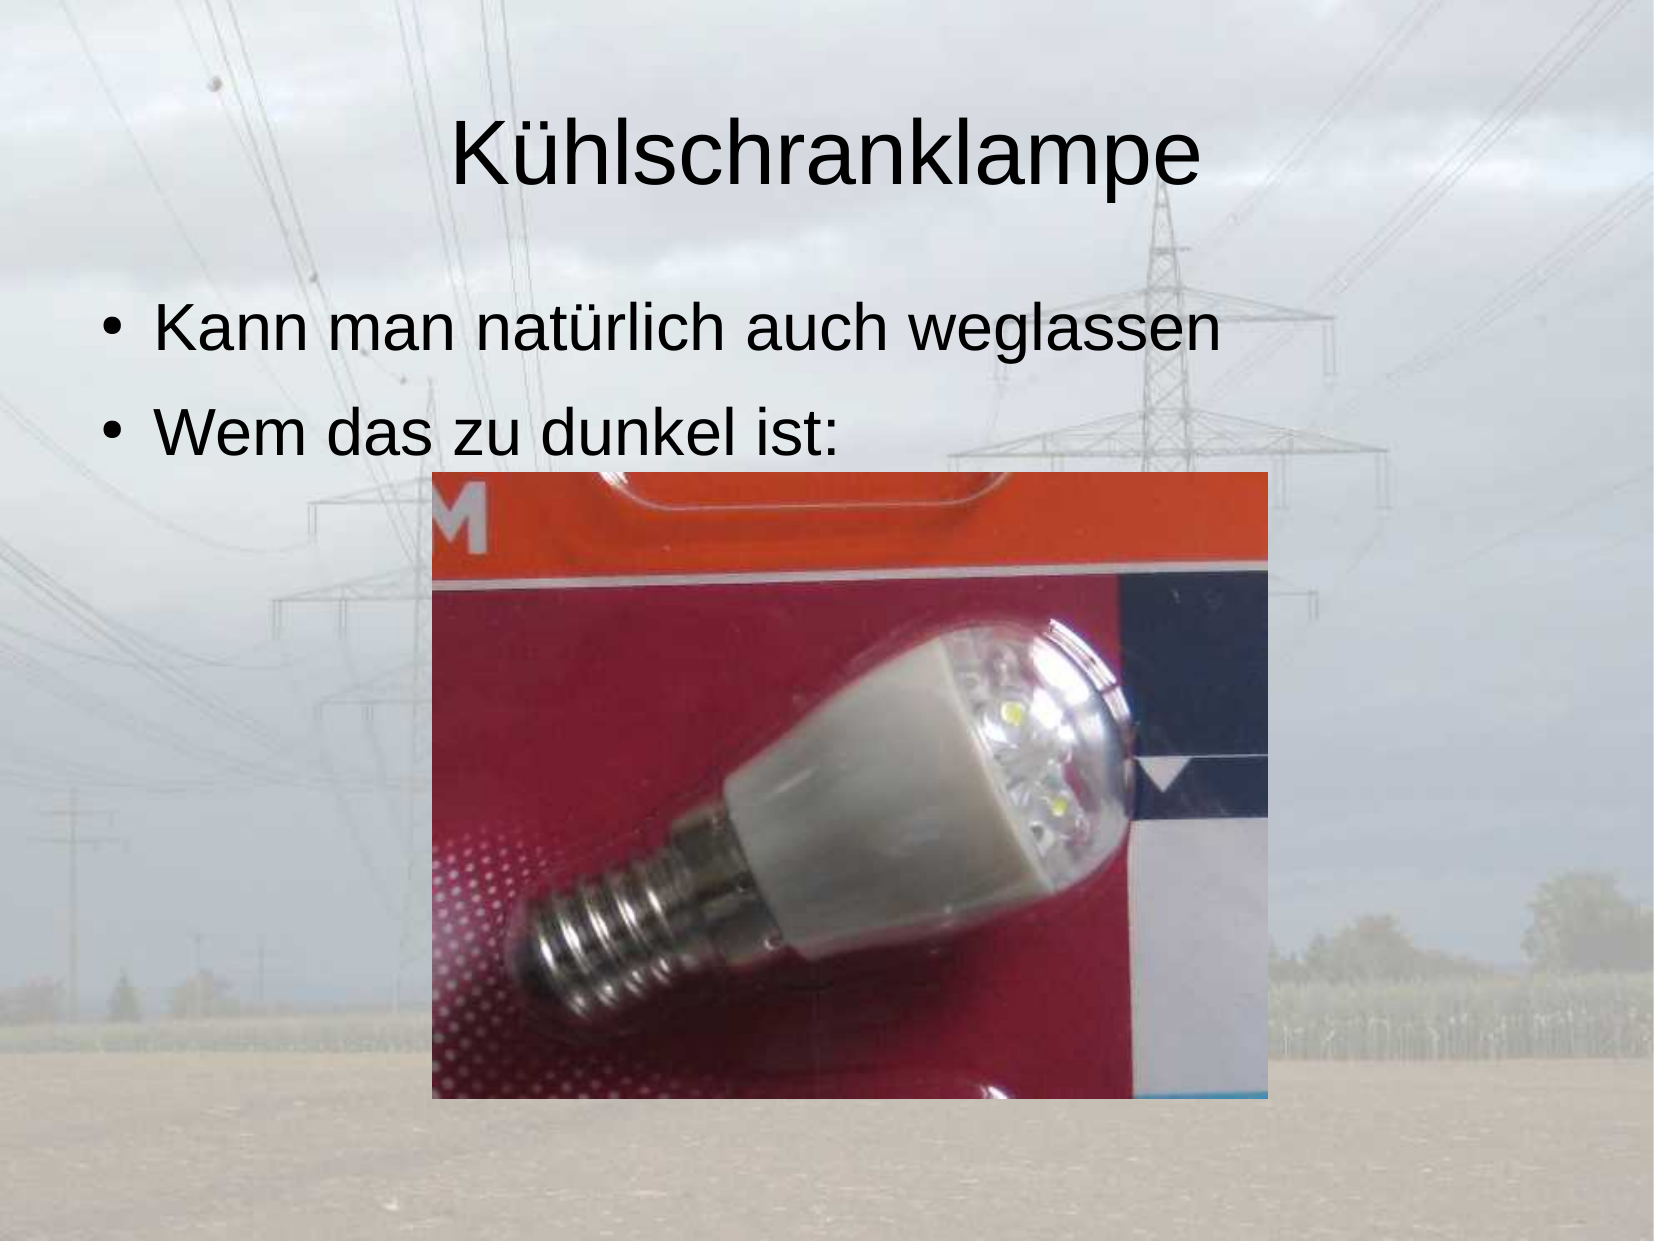

# Kühlschranklampe
Kann man natürlich auch weglassen
Wem das zu dunkel ist: